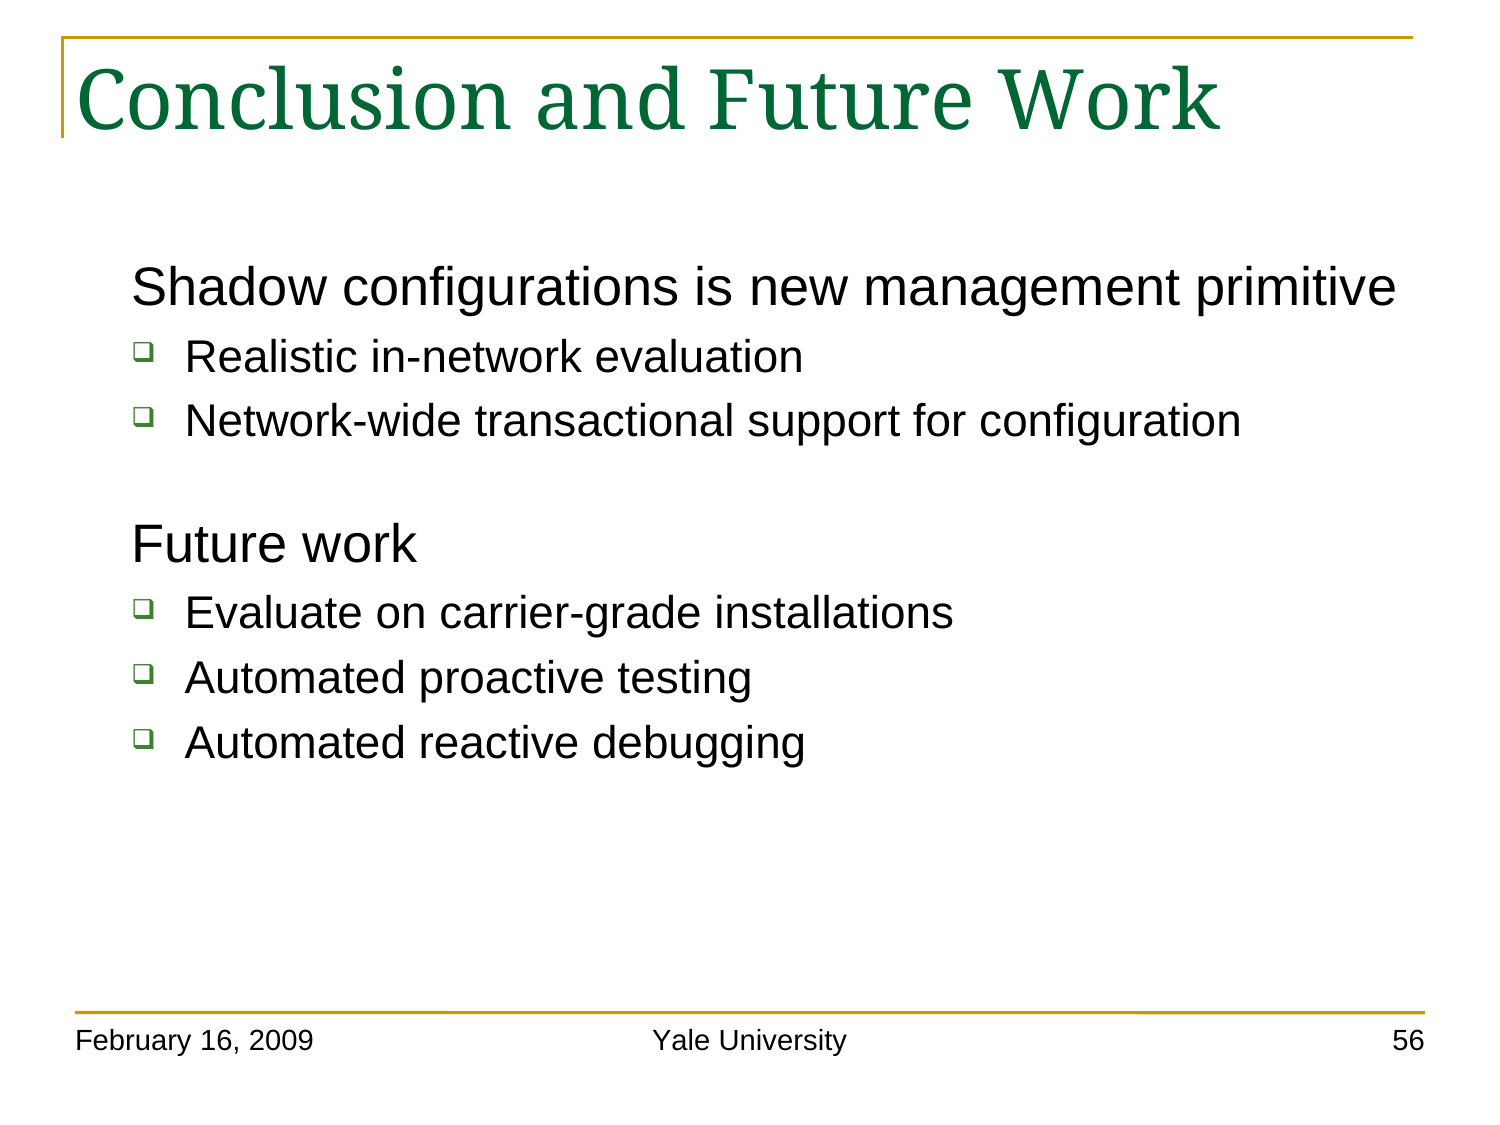

# Conclusion and Future Work
Shadow configurations is new management primitive
Realistic in-network evaluation
Network-wide transactional support for configuration
Future work
Evaluate on carrier-grade installations
Automated proactive testing
Automated reactive debugging
February 16, 2009
Yale University
56